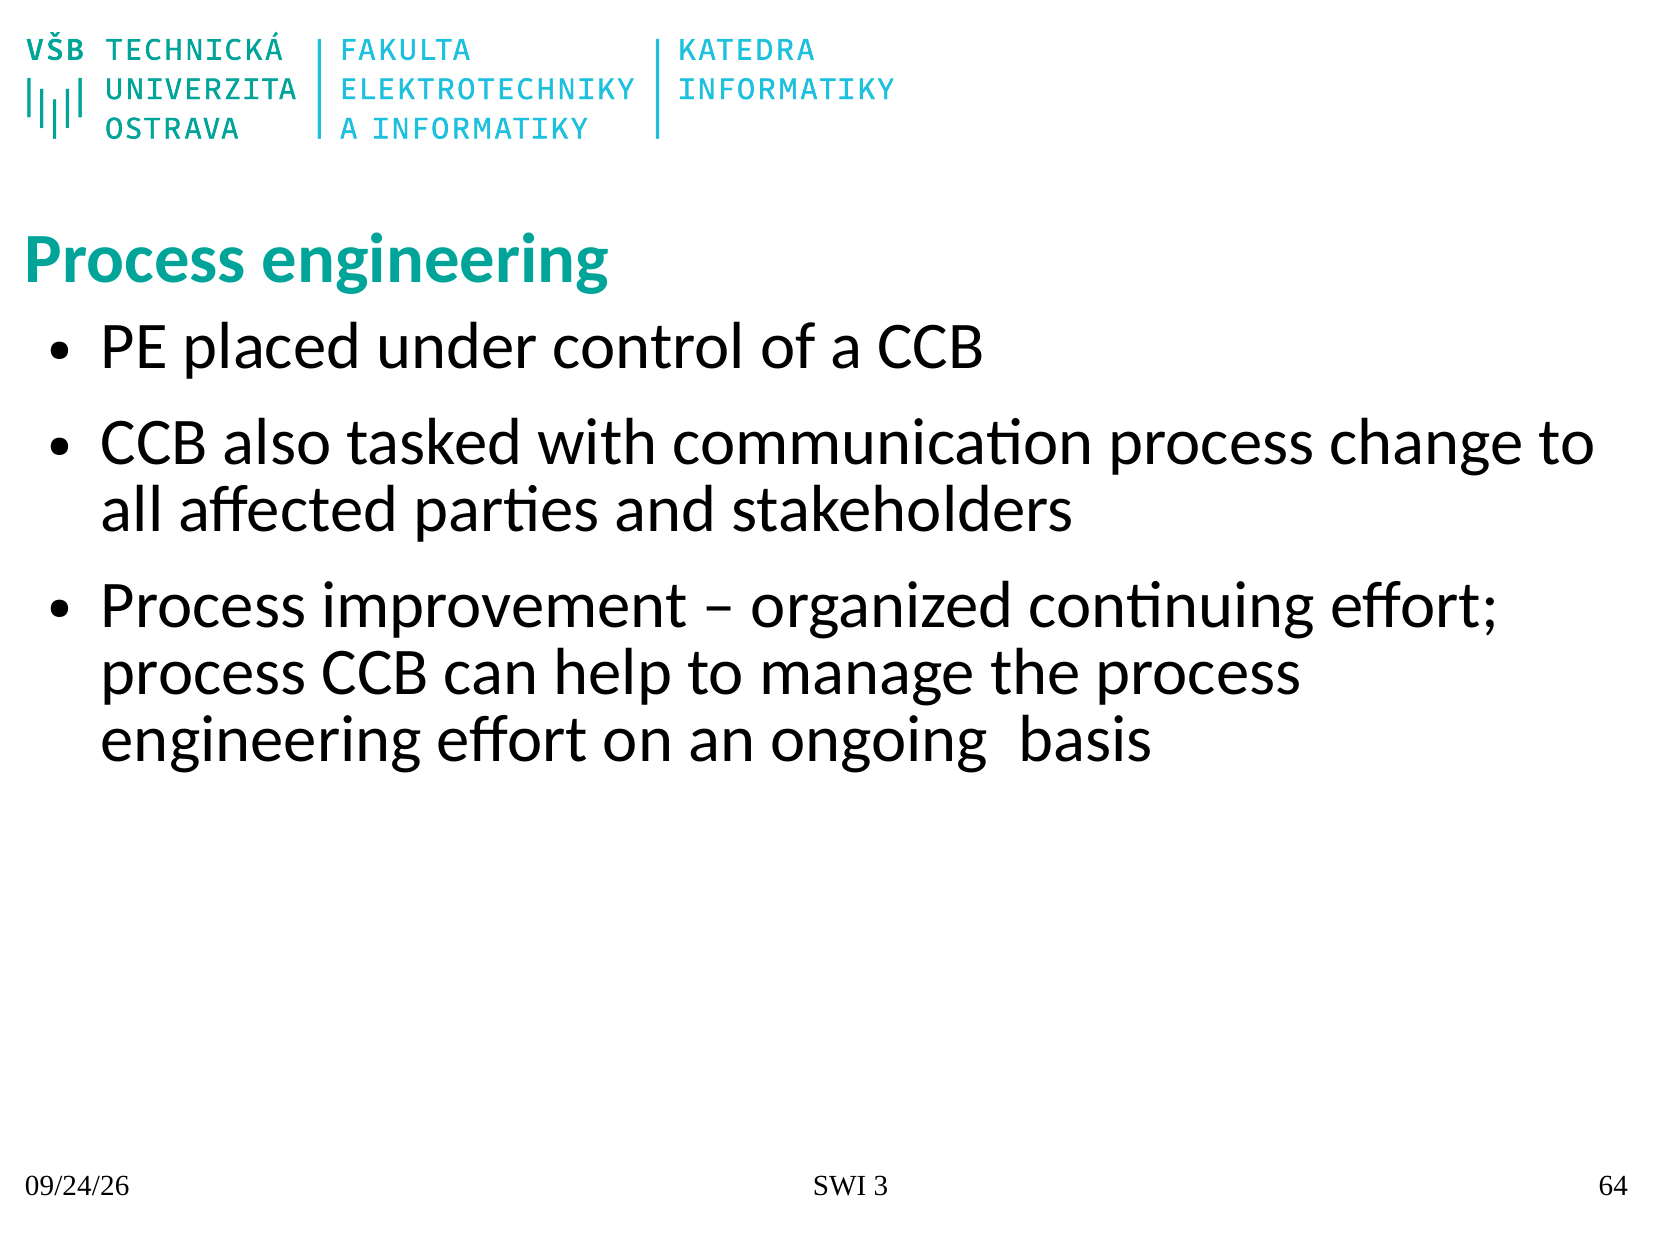

# Process engineering
PE placed under control of a CCB
CCB also tasked with communication process change to all affected parties and stakeholders
Process improvement – organized continuing effort; process CCB can help to manage the process engineering effort on an ongoing basis
SWI 3
64